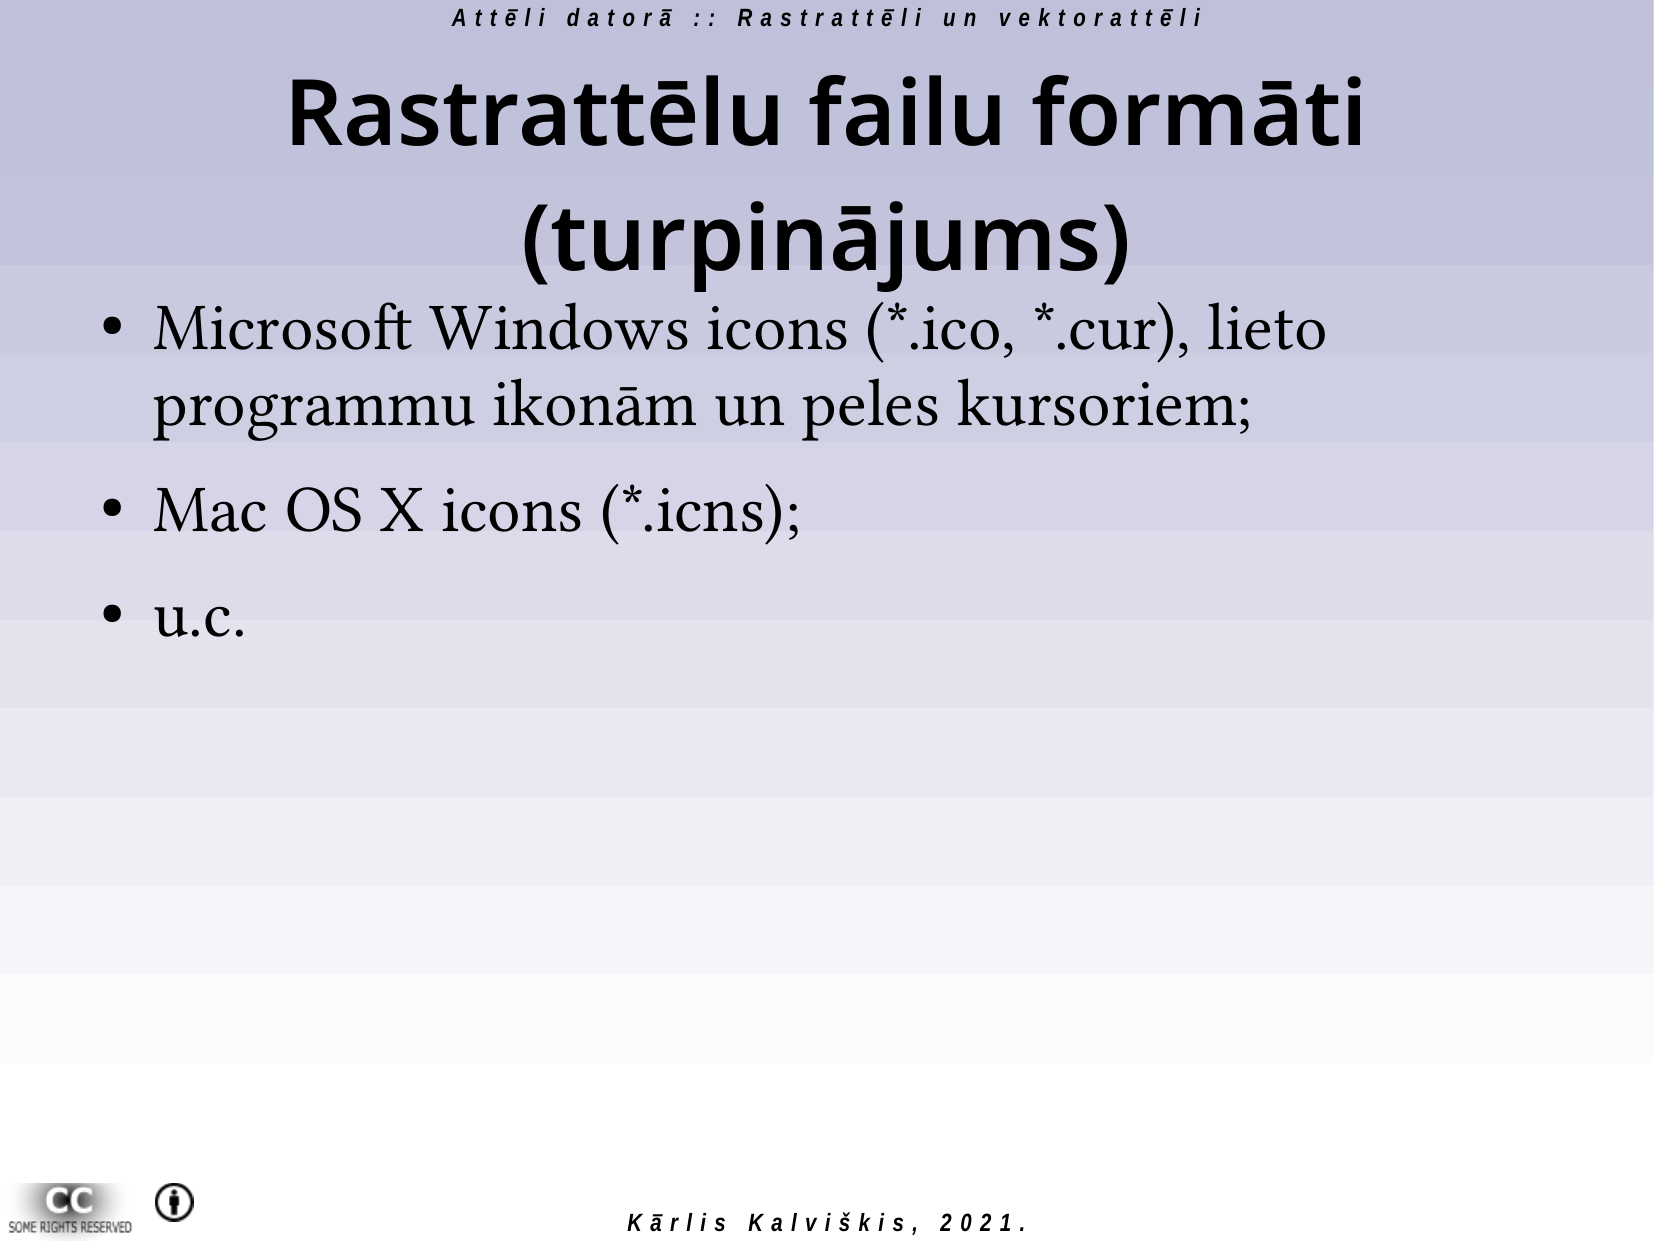

# Rastrattēlu failu formāti (turpinājums)
Microsoft Windows icons (*.ico, *.cur), lieto programmu ikonām un peles kursoriem;
Mac OS X icons (*.icns);
u.c.